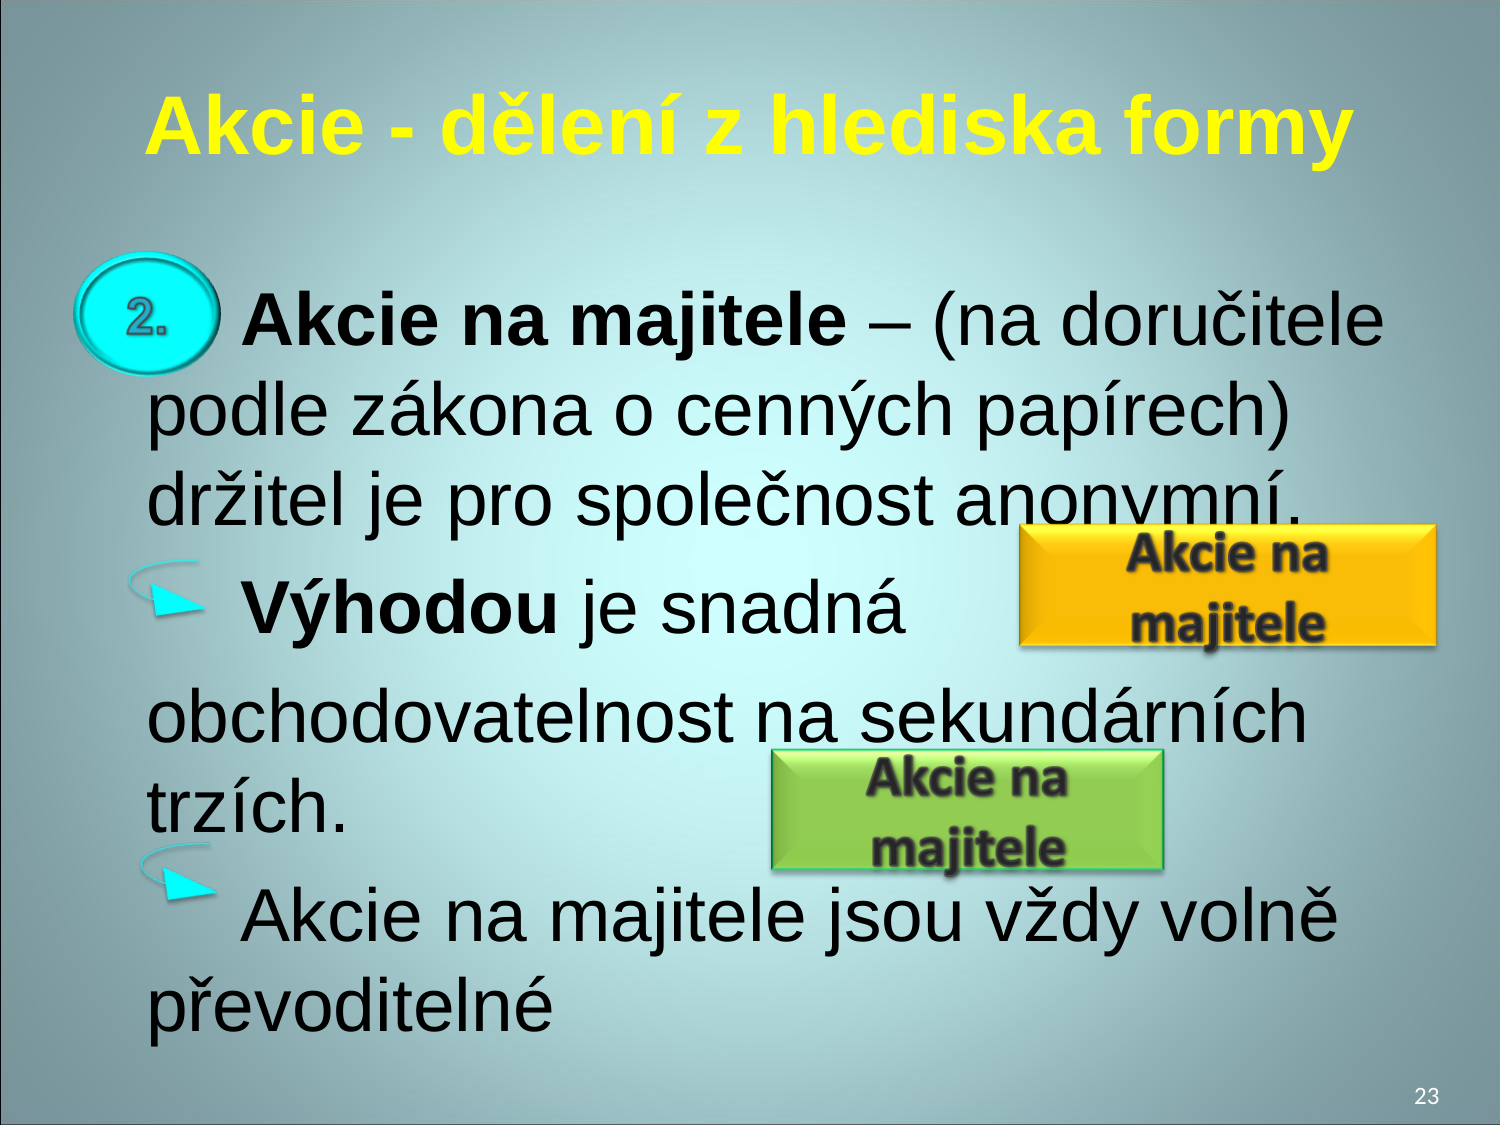

# Akcie - dělení z hlediska formy
		Akcie na majitele – (na doručitele podle zákona o cenných papírech) držitel je pro společnost anonymní.
		Výhodou je snadná
	obchodovatelnost na sekundárních trzích.
		Akcie na majitele jsou vždy volně převoditelné